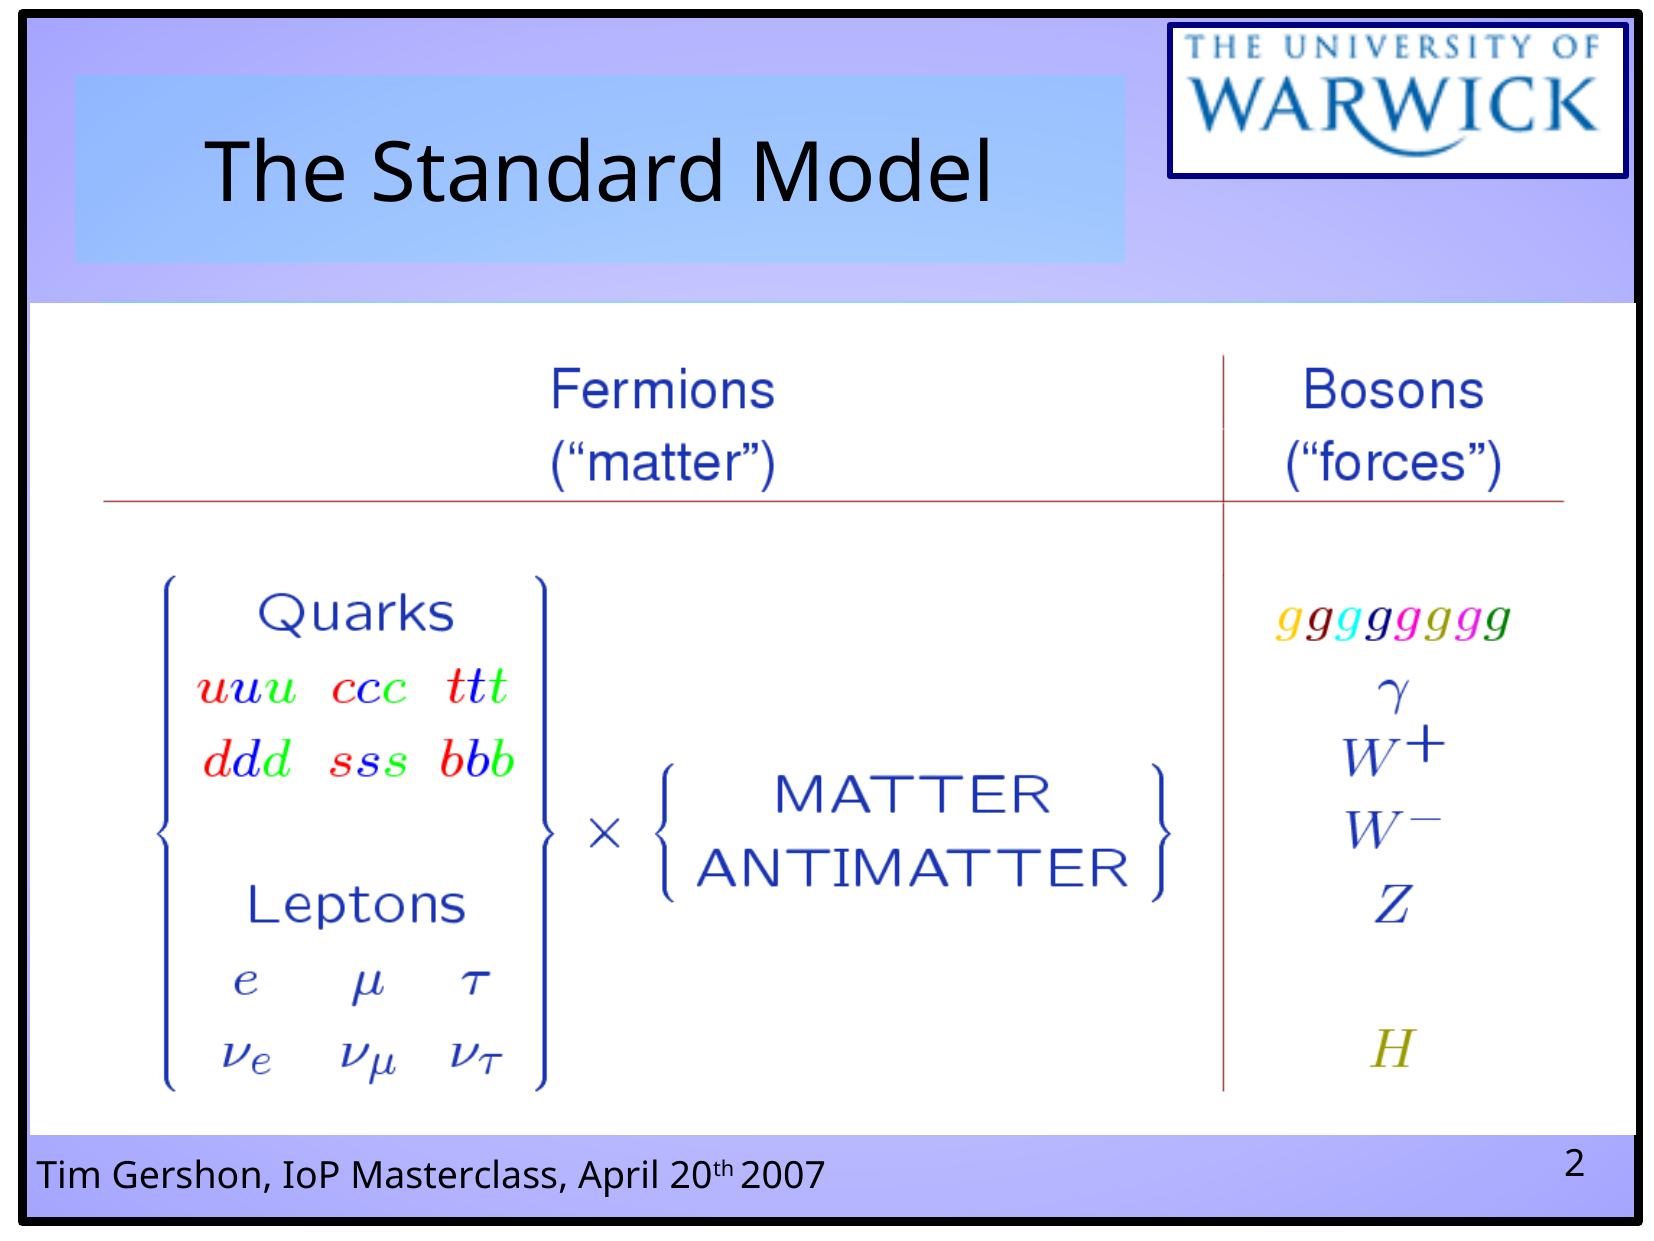

The Standard Model
Tim Gershon, IoP Masterclass, April 20th 2007